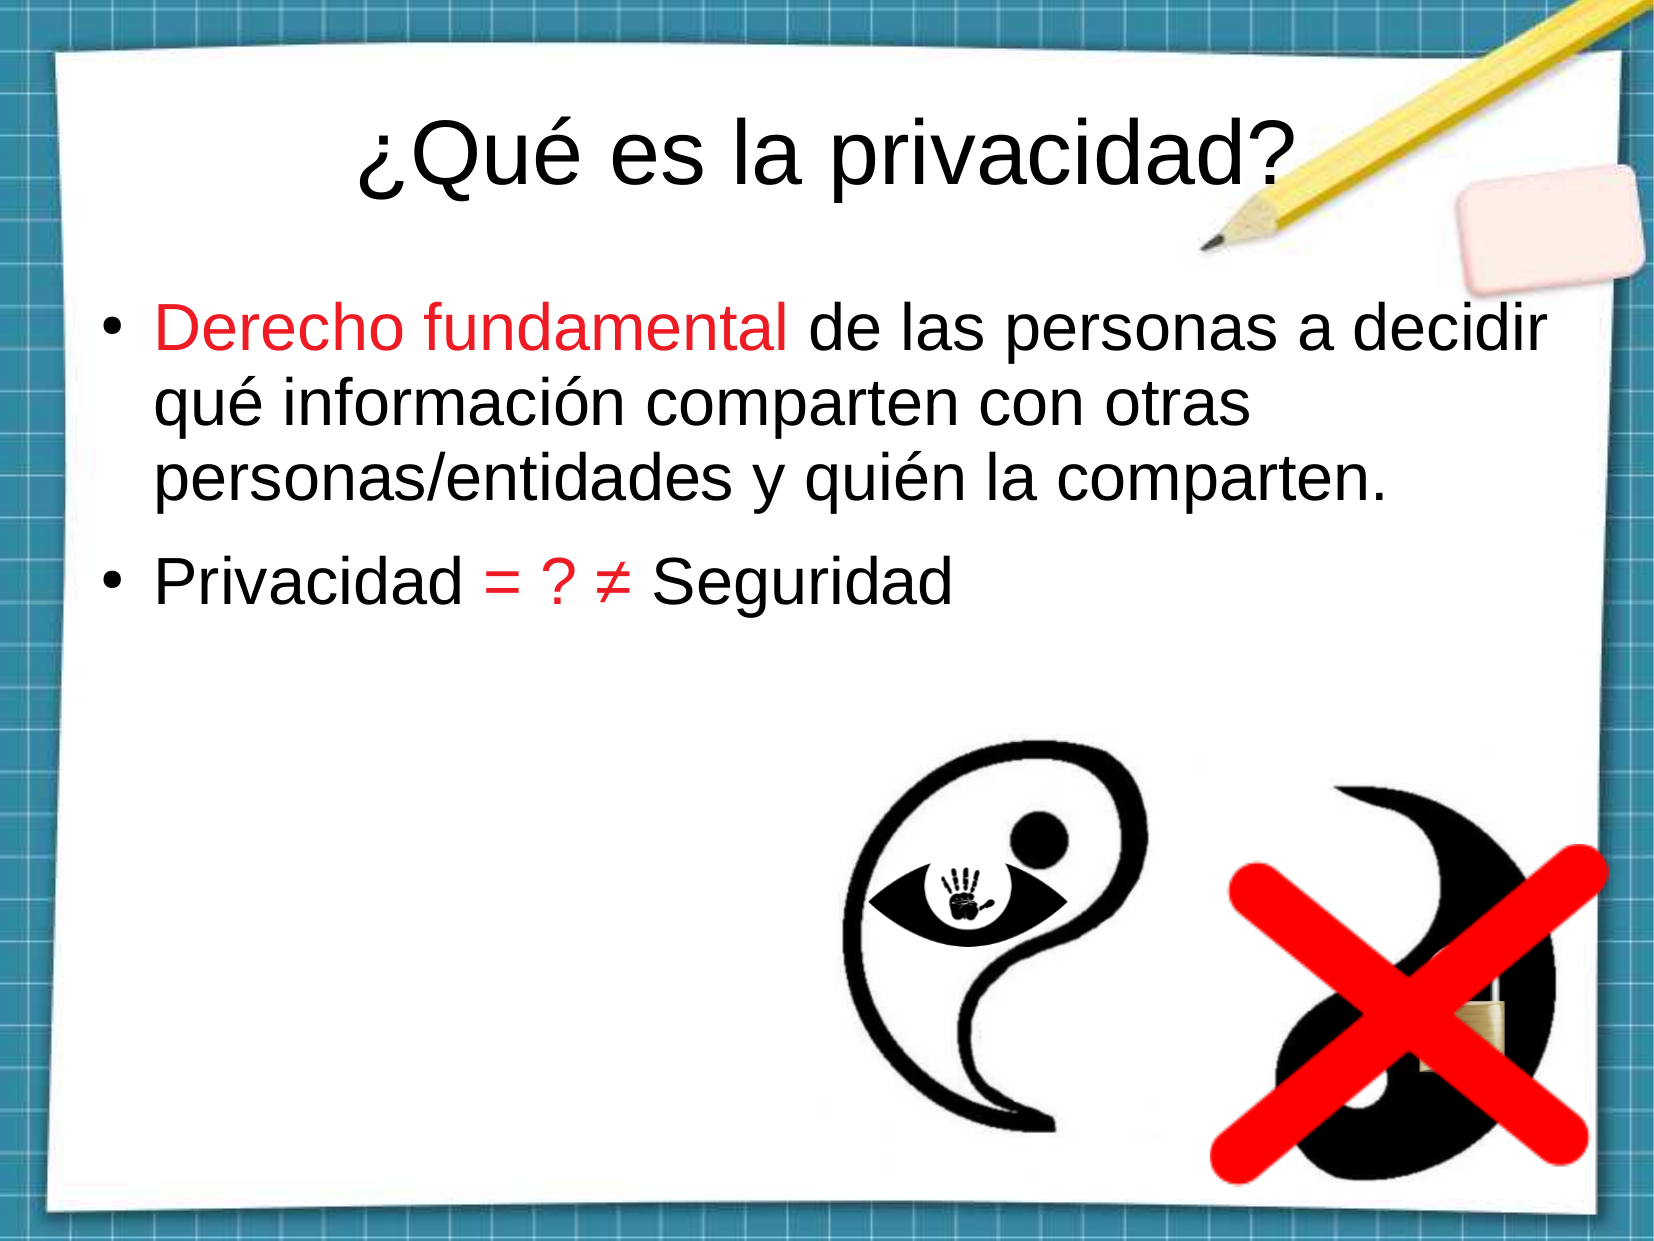

# ¿Qué es la privacidad?
Derecho fundamental de las personas a decidir qué información comparten con otras personas/entidades y quién la comparten.
Privacidad = ? ≠ Seguridad